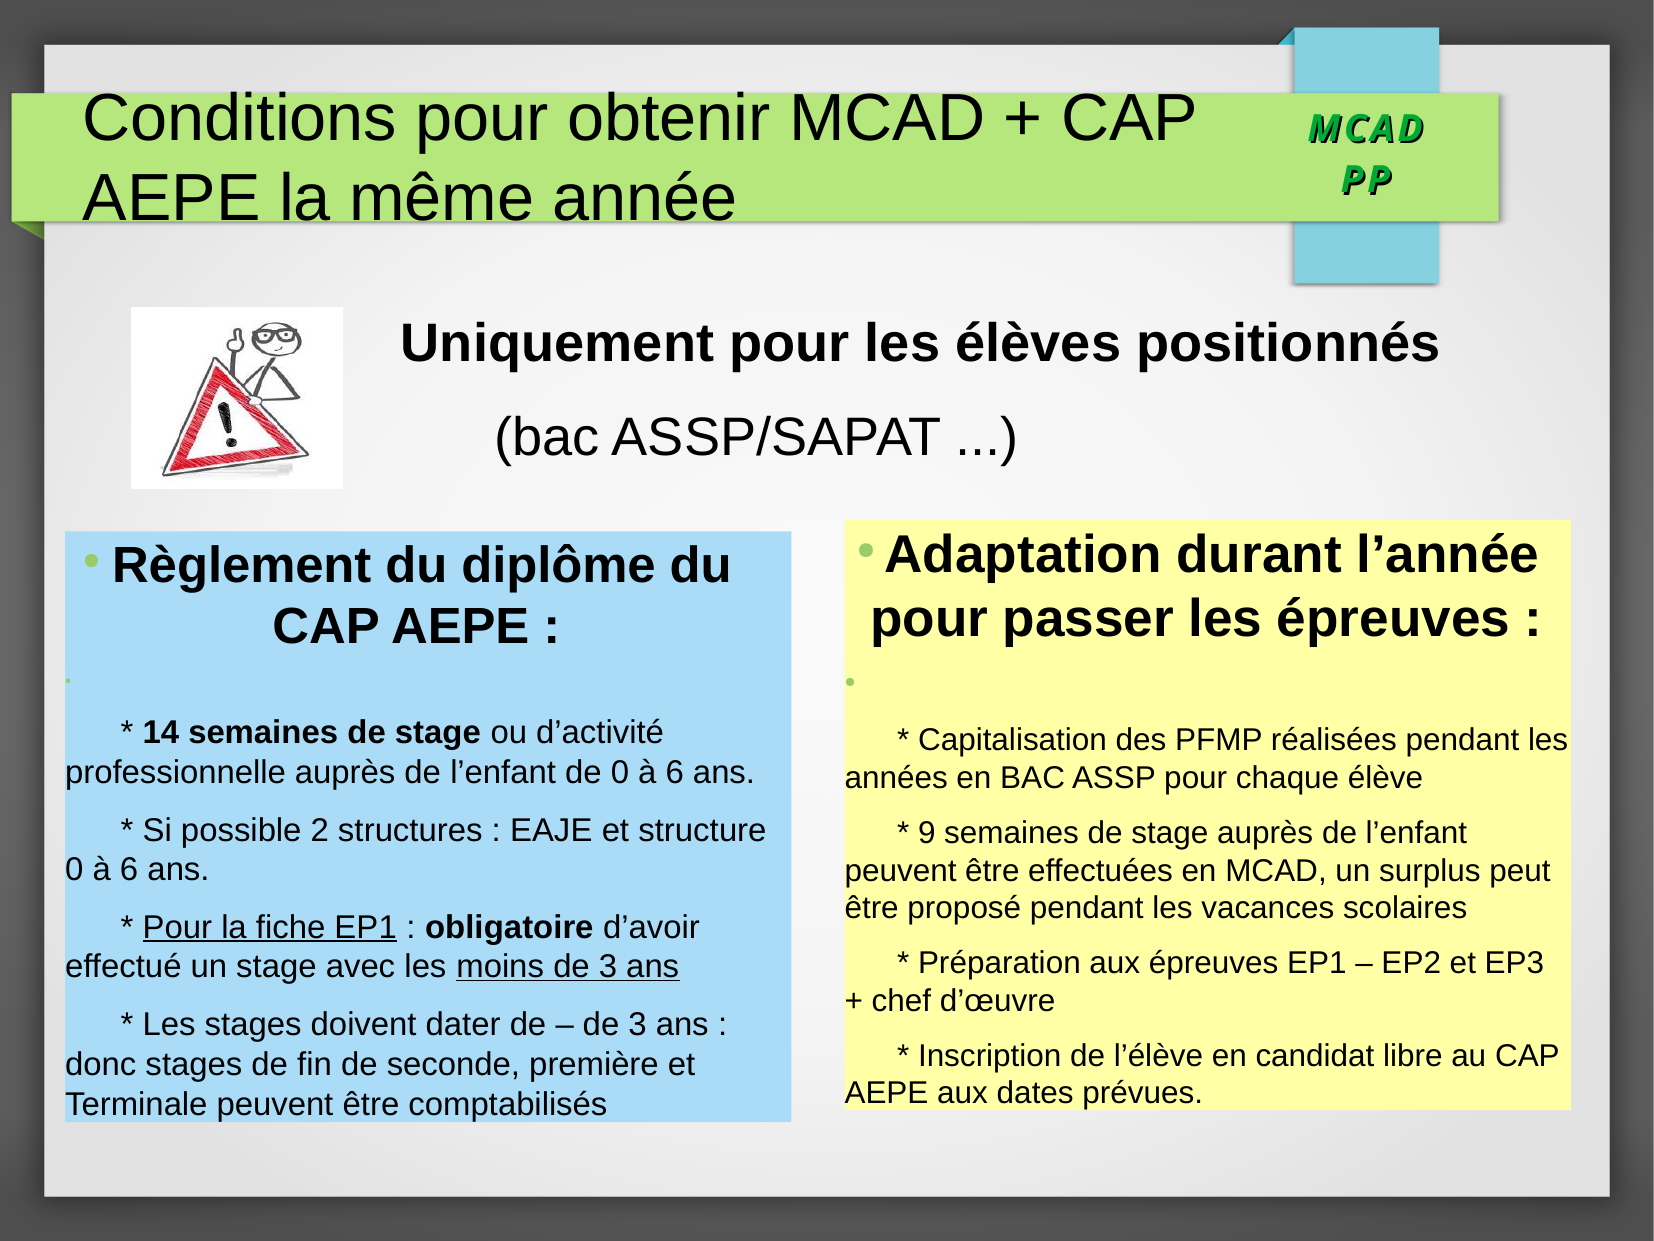

# Conditions pour obtenir MCAD + CAP AEPE la même année
MCAD
PP
 Uniquement pour les élèves positionnés
(bac ASSP/SAPAT ...)
Adaptation durant l’année pour passer les épreuves :
 * Capitalisation des PFMP réalisées pendant les années en BAC ASSP pour chaque élève
 * 9 semaines de stage auprès de l’enfant peuvent être effectuées en MCAD, un surplus peut être proposé pendant les vacances scolaires
 * Préparation aux épreuves EP1 – EP2 et EP3 + chef d’œuvre
 * Inscription de l’élève en candidat libre au CAP AEPE aux dates prévues.
Règlement du diplôme du CAP AEPE :
 * 14 semaines de stage ou d’activité professionnelle auprès de l’enfant de 0 à 6 ans.
 * Si possible 2 structures : EAJE et structure 0 à 6 ans.
 * Pour la fiche EP1 : obligatoire d’avoir effectué un stage avec les moins de 3 ans
 * Les stages doivent dater de – de 3 ans : donc stages de fin de seconde, première et Terminale peuvent être comptabilisés